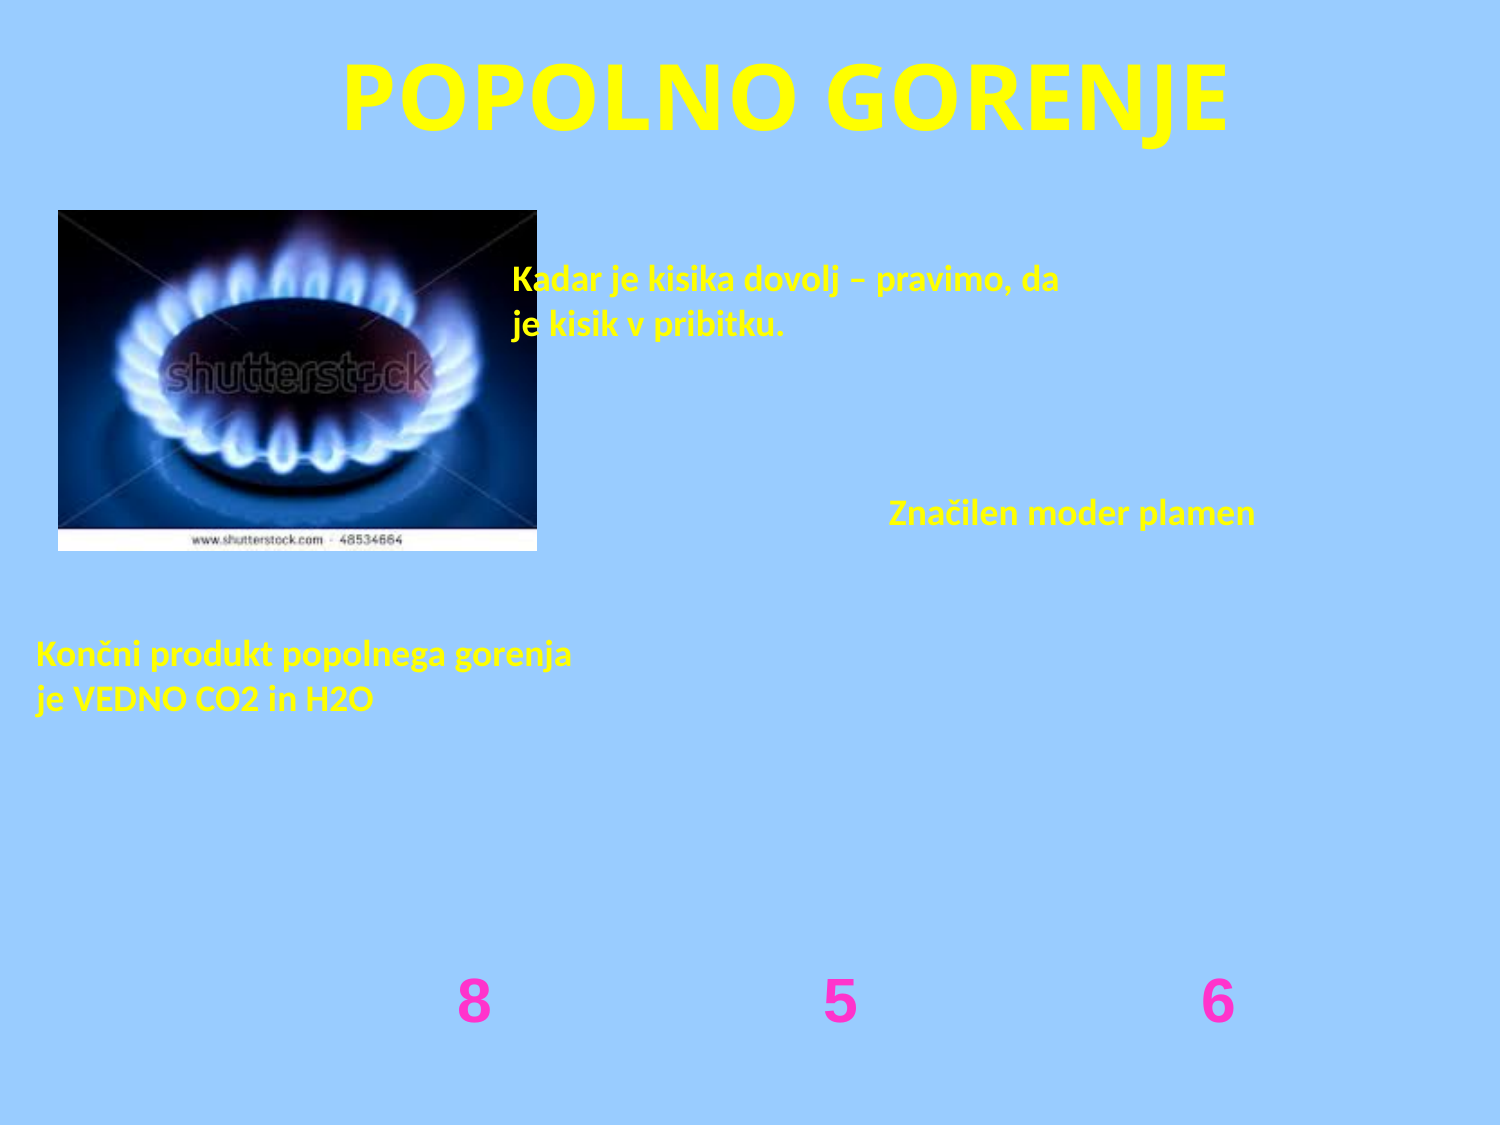

POPOLNO GORENJE
Kadar je kisika dovolj – pravimo, da
je kisik v pribitku.
Značilen moder plamen
Končni produkt popolnega gorenja
je VEDNO CO2 in H2O
8
5
6